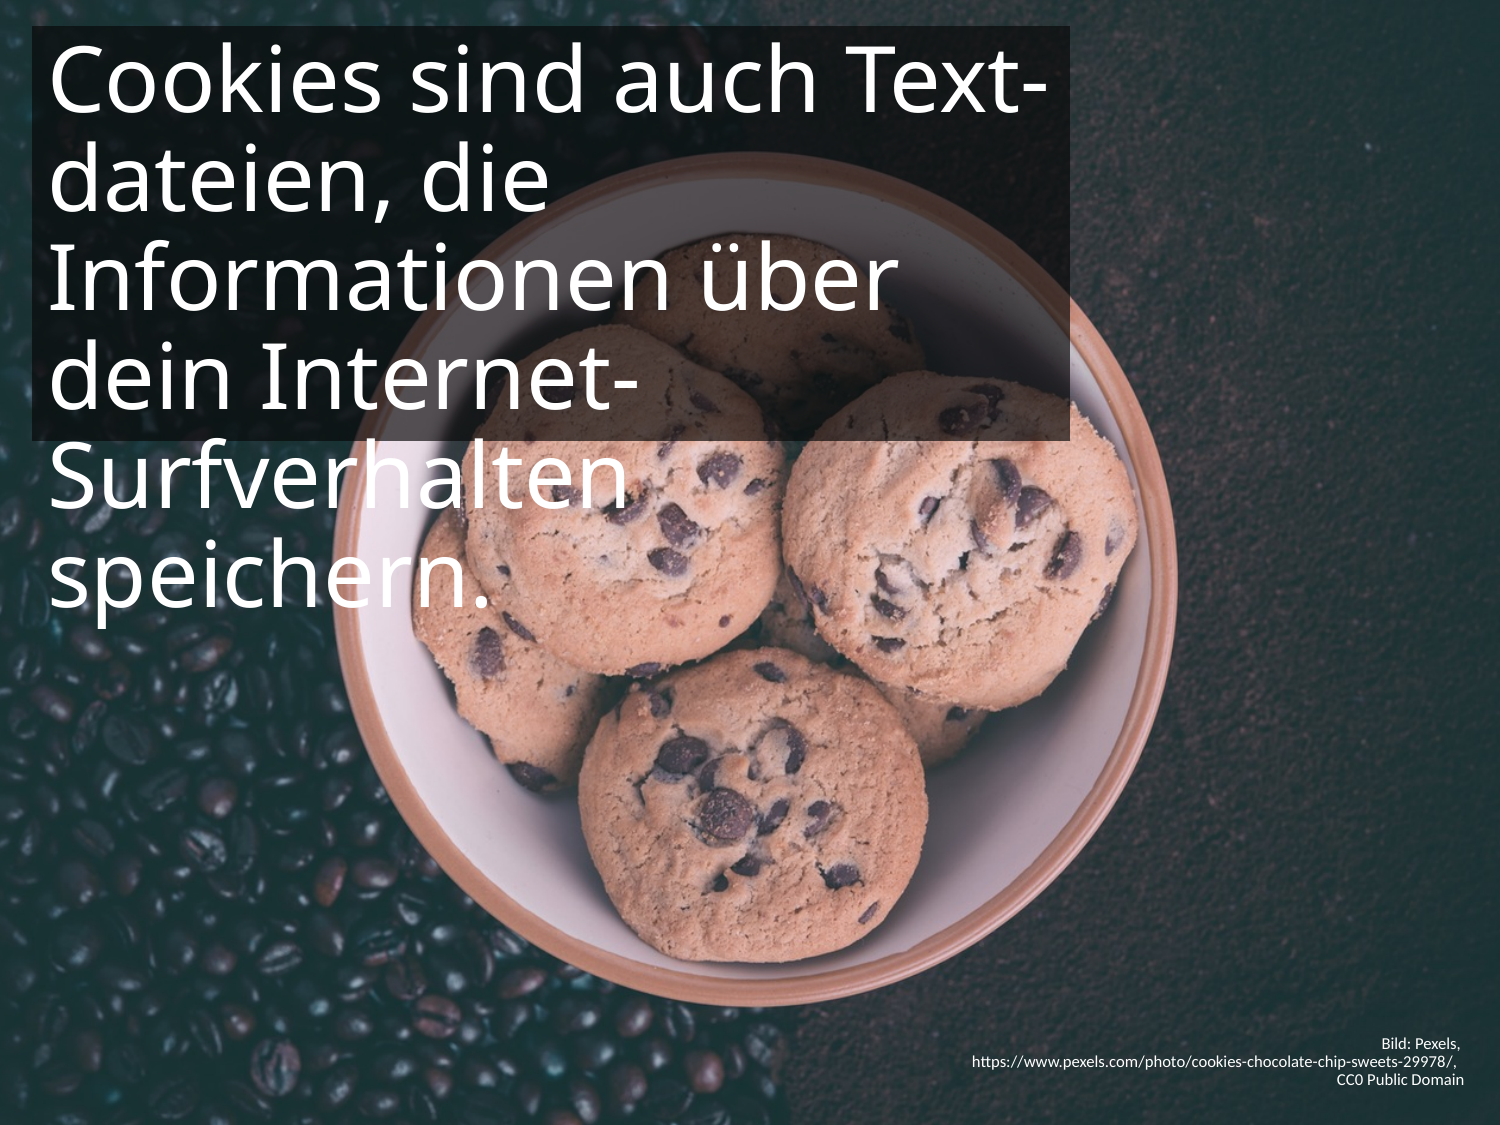

Cookies sind auch Text-dateien, die Informationen über dein Internet-Surfverhalten speichern.
Bild: Pexels,
https://www.pexels.com/photo/cookies-chocolate-chip-sweets-29978/,
CC0 Public Domain